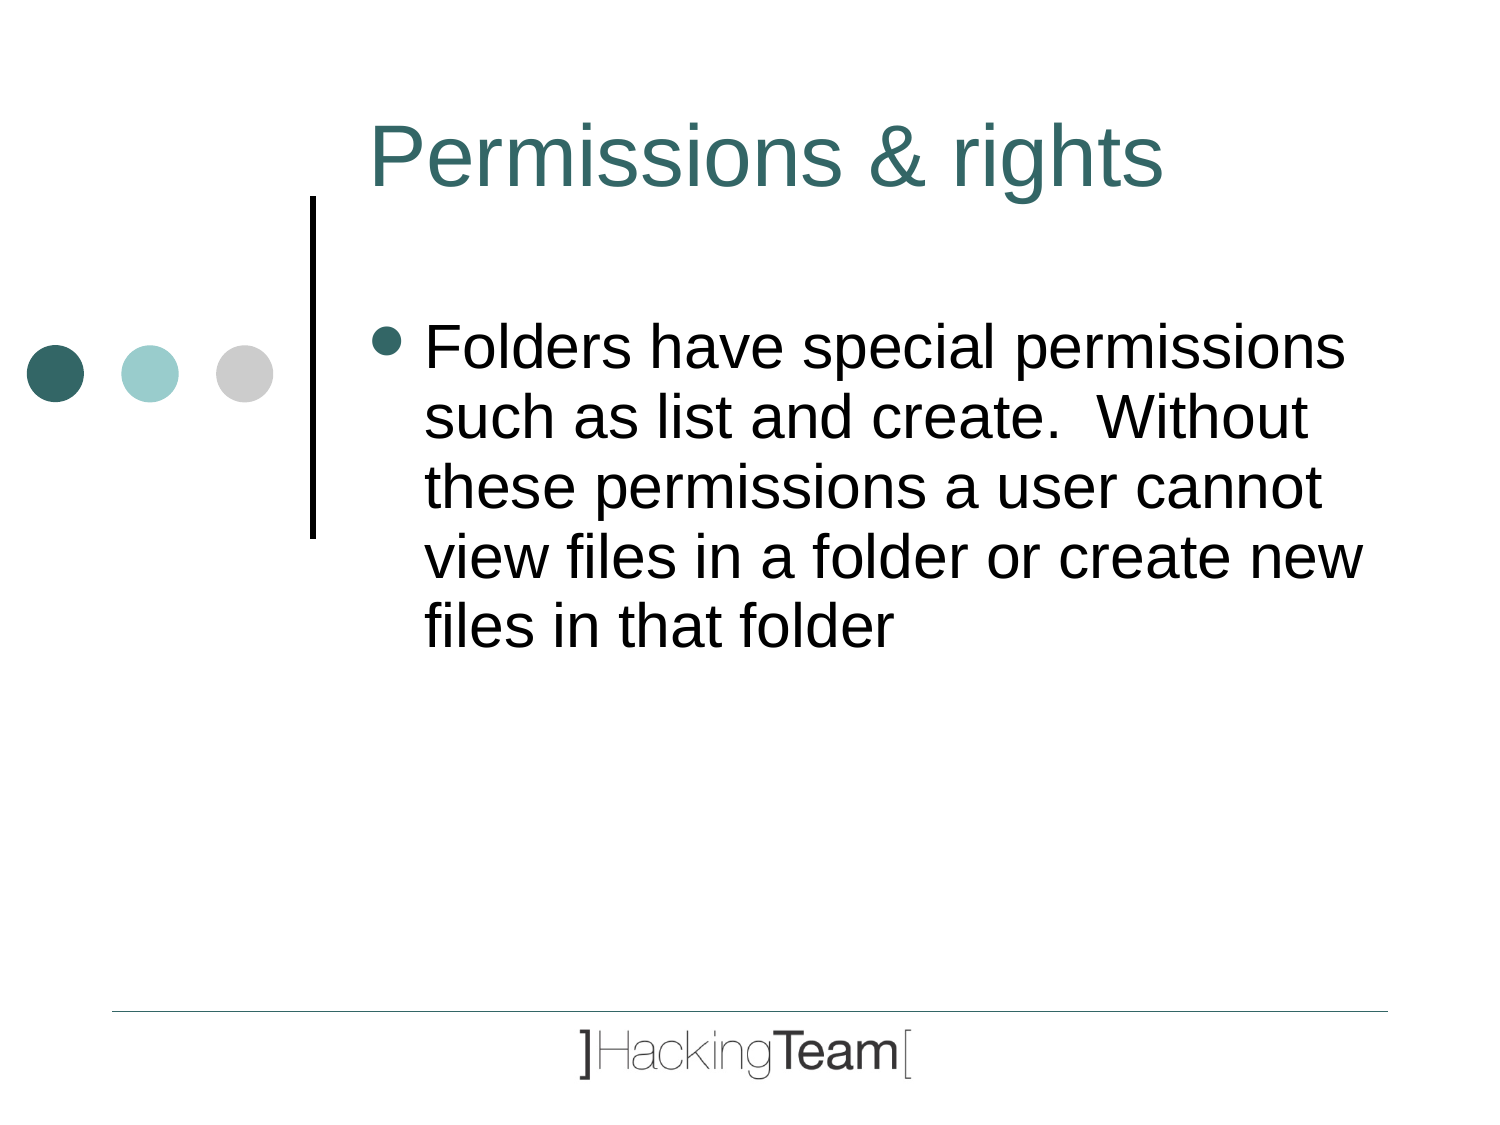

# Permissions & rights
Folders have special permissions such as list and create. Without these permissions a user cannot view files in a folder or create new files in that folder